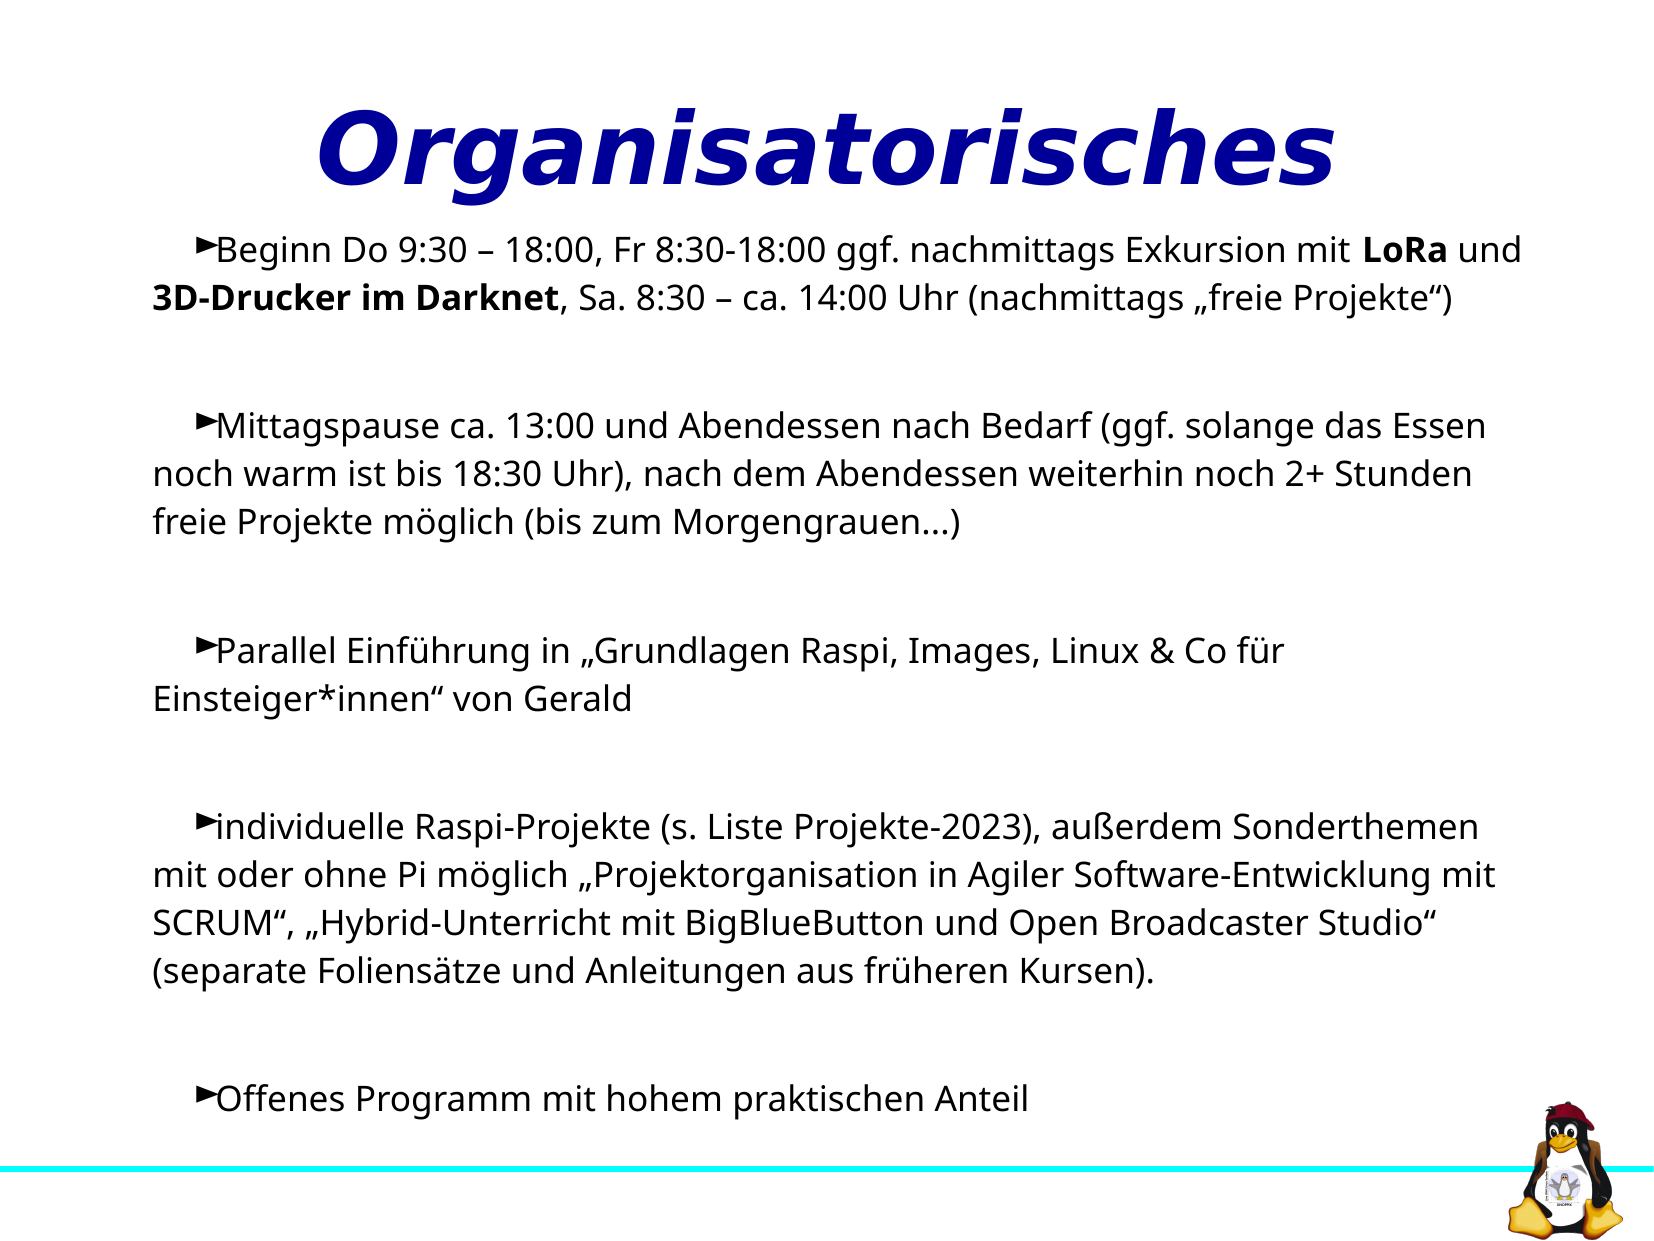

# Organisatorisches
Beginn Do 9:30 – 18:00, Fr 8:30-18:00 ggf. nachmittags Exkursion mit LoRa und 3D-Drucker im Darknet, Sa. 8:30 – ca. 14:00 Uhr (nachmittags „freie Projekte“)
Mittagspause ca. 13:00 und Abendessen nach Bedarf (ggf. solange das Essen noch warm ist bis 18:30 Uhr), nach dem Abendessen weiterhin noch 2+ Stunden freie Projekte möglich (bis zum Morgengrauen...)
Parallel Einführung in „Grundlagen Raspi, Images, Linux & Co für Einsteiger*innen“ von Gerald
individuelle Raspi-Projekte (s. Liste Projekte-2023), außerdem Sonderthemen mit oder ohne Pi möglich „Projektorganisation in Agiler Software-Entwicklung mit SCRUM“, „Hybrid-Unterricht mit BigBlueButton und Open Broadcaster Studio“ (separate Foliensätze und Anleitungen aus früheren Kursen).
Offenes Programm mit hohem praktischen Anteil